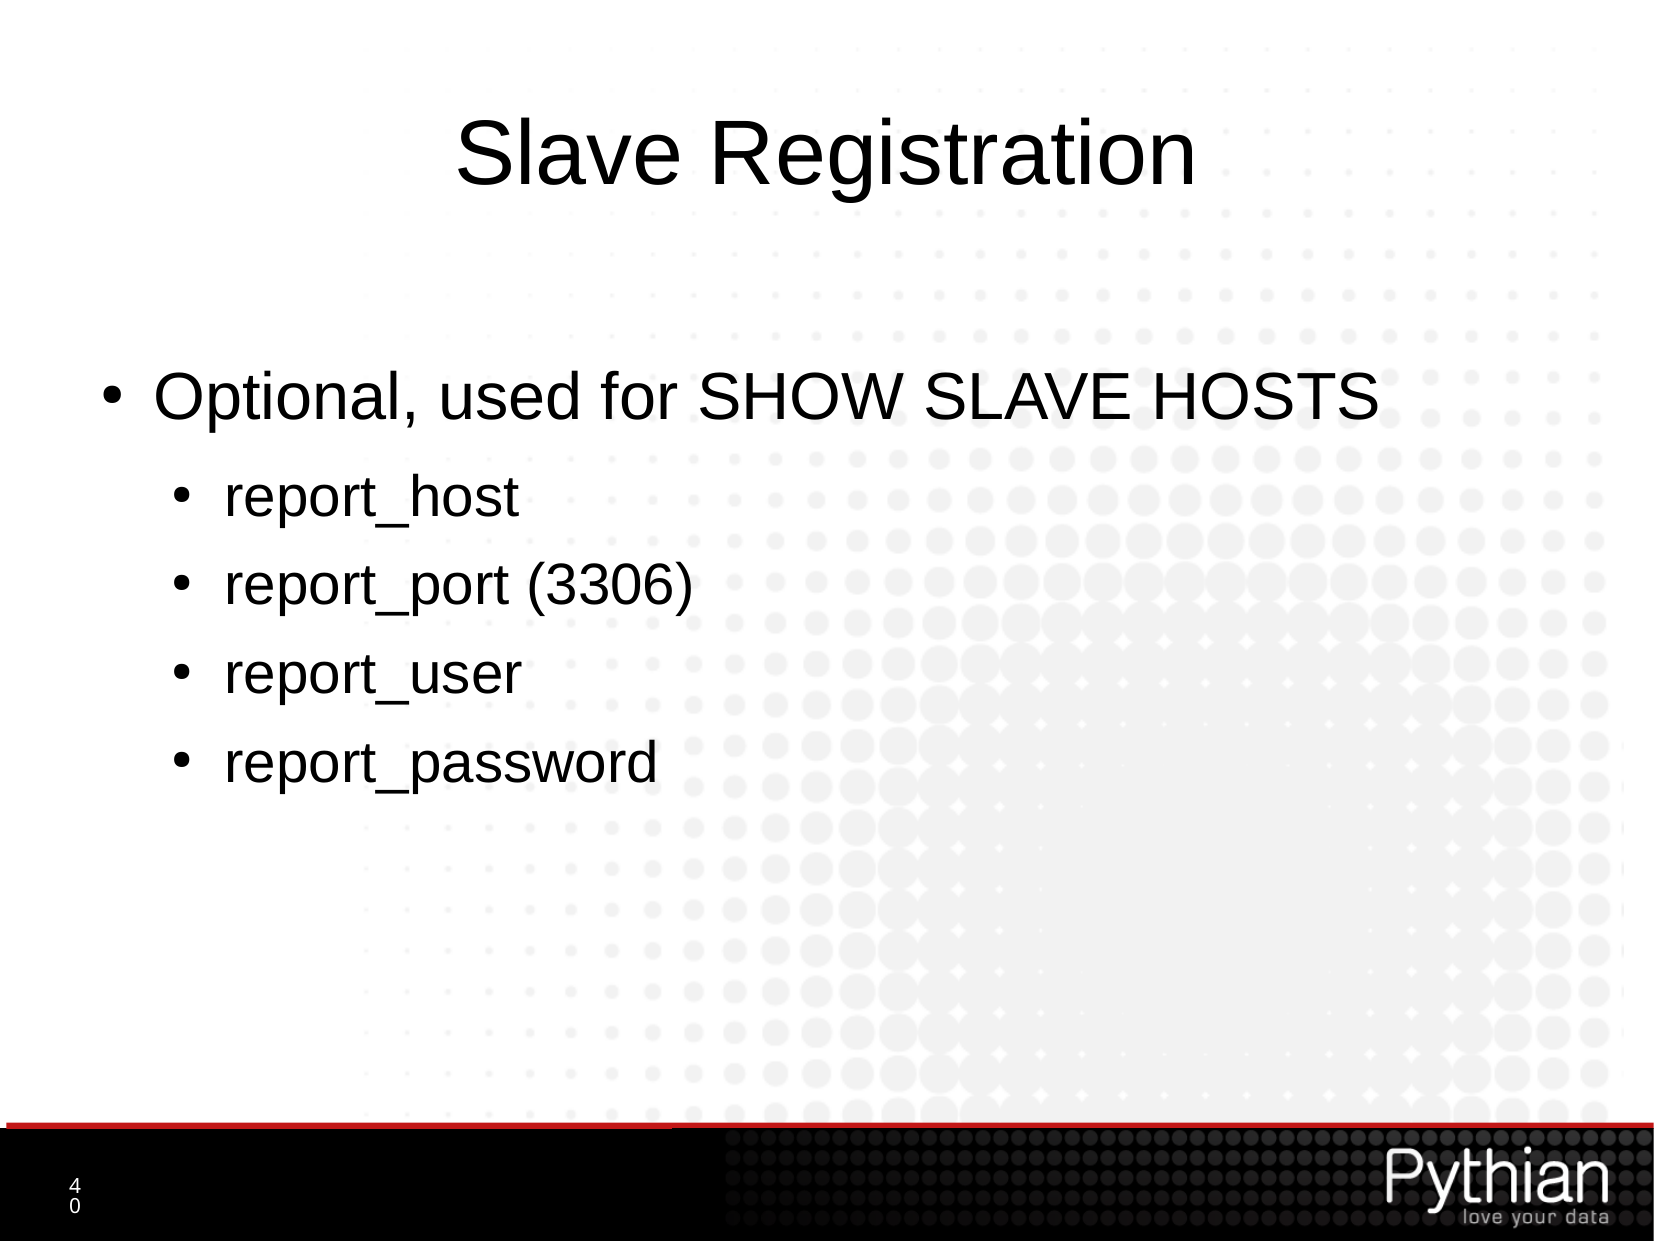

# Slave Registration
Optional, used for SHOW SLAVE HOSTS
report_host
report_port (3306)
report_user
report_password